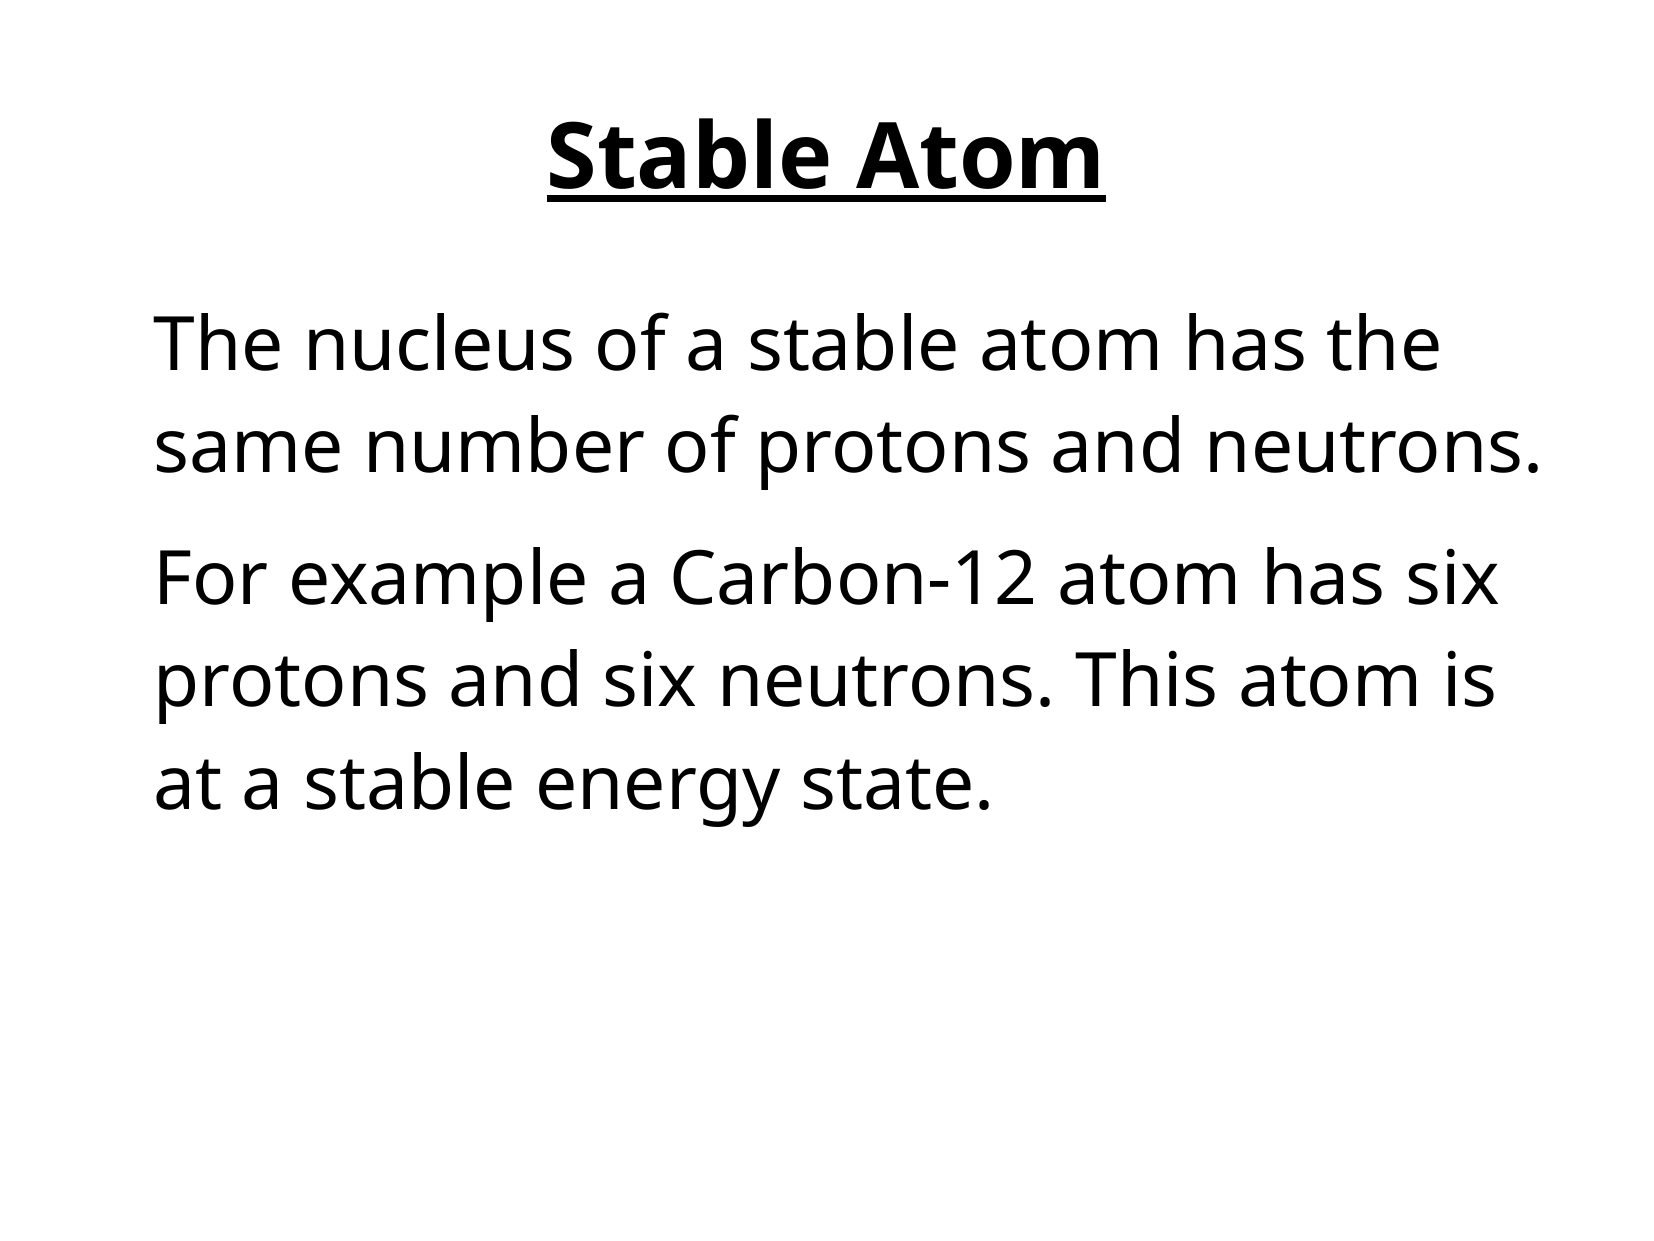

# Stable Atom
The nucleus of a stable atom has the same number of protons and neutrons.
For example a Carbon-12 atom has six protons and six neutrons. This atom is at a stable energy state.